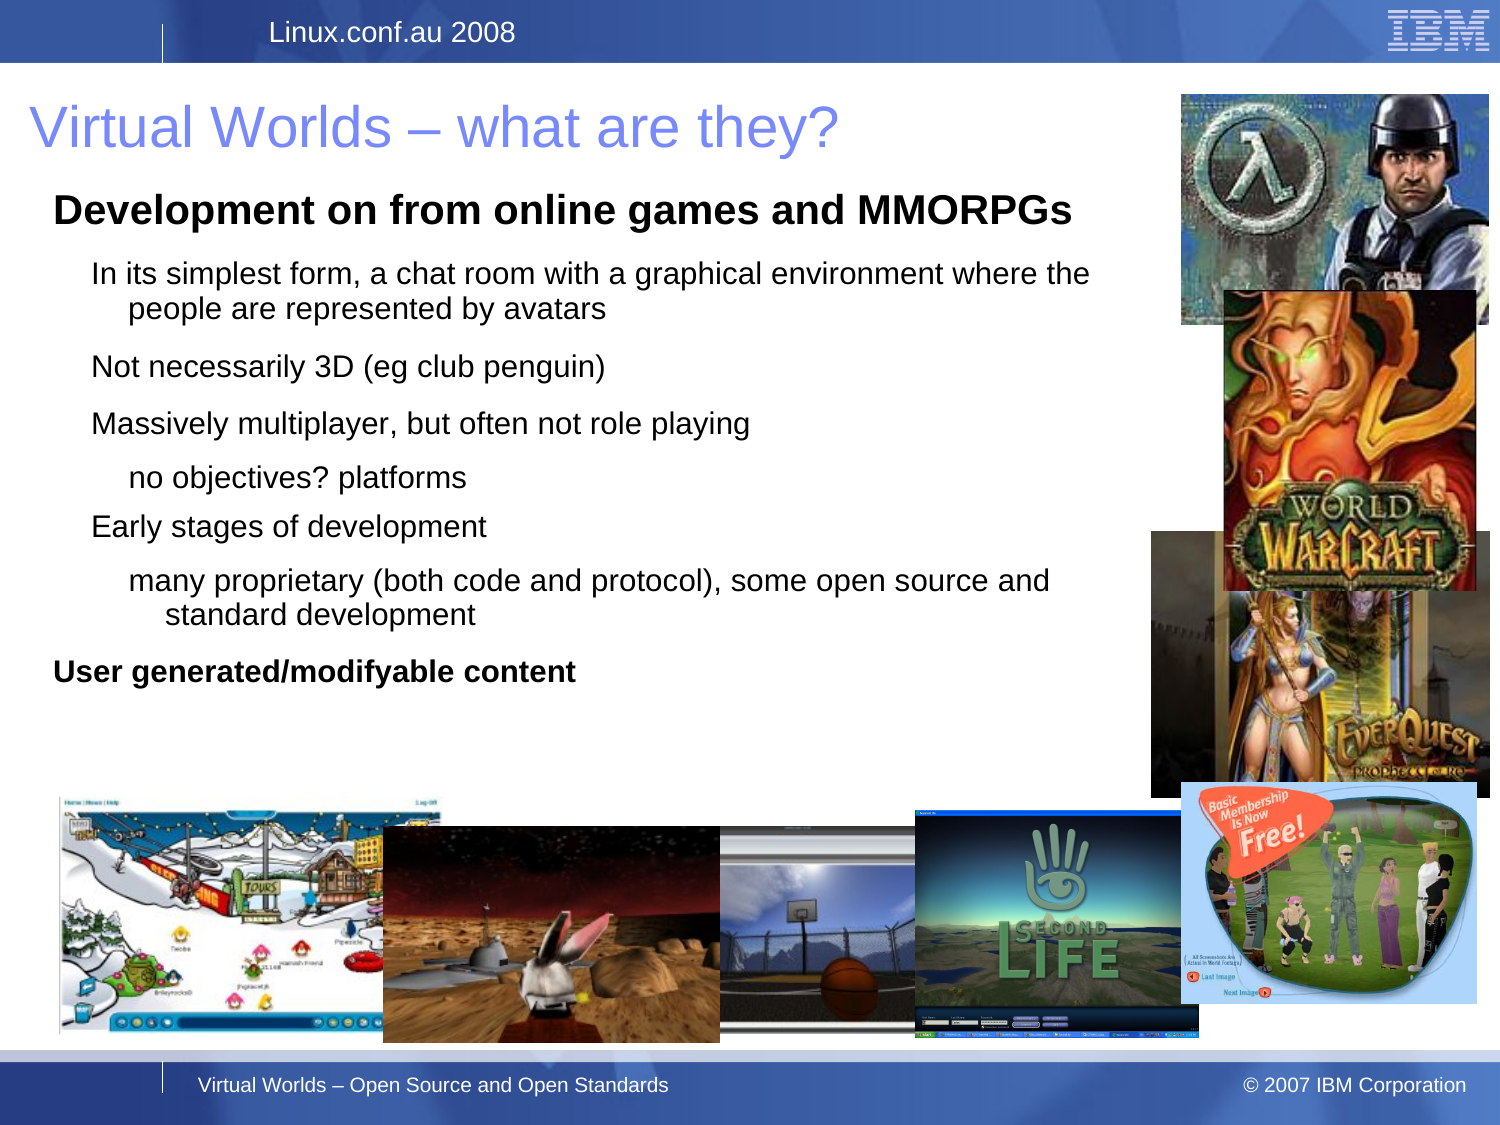

# Virtual Worlds – what are they?
Development on from online games and MMORPGs
In its simplest form, a chat room with a graphical environment where the people are represented by avatars
Not necessarily 3D (eg club penguin)
Massively multiplayer, but often not role playing
no objectives? platforms
Early stages of development
many proprietary (both code and protocol), some open source and standard development
User generated/modifyable content
3